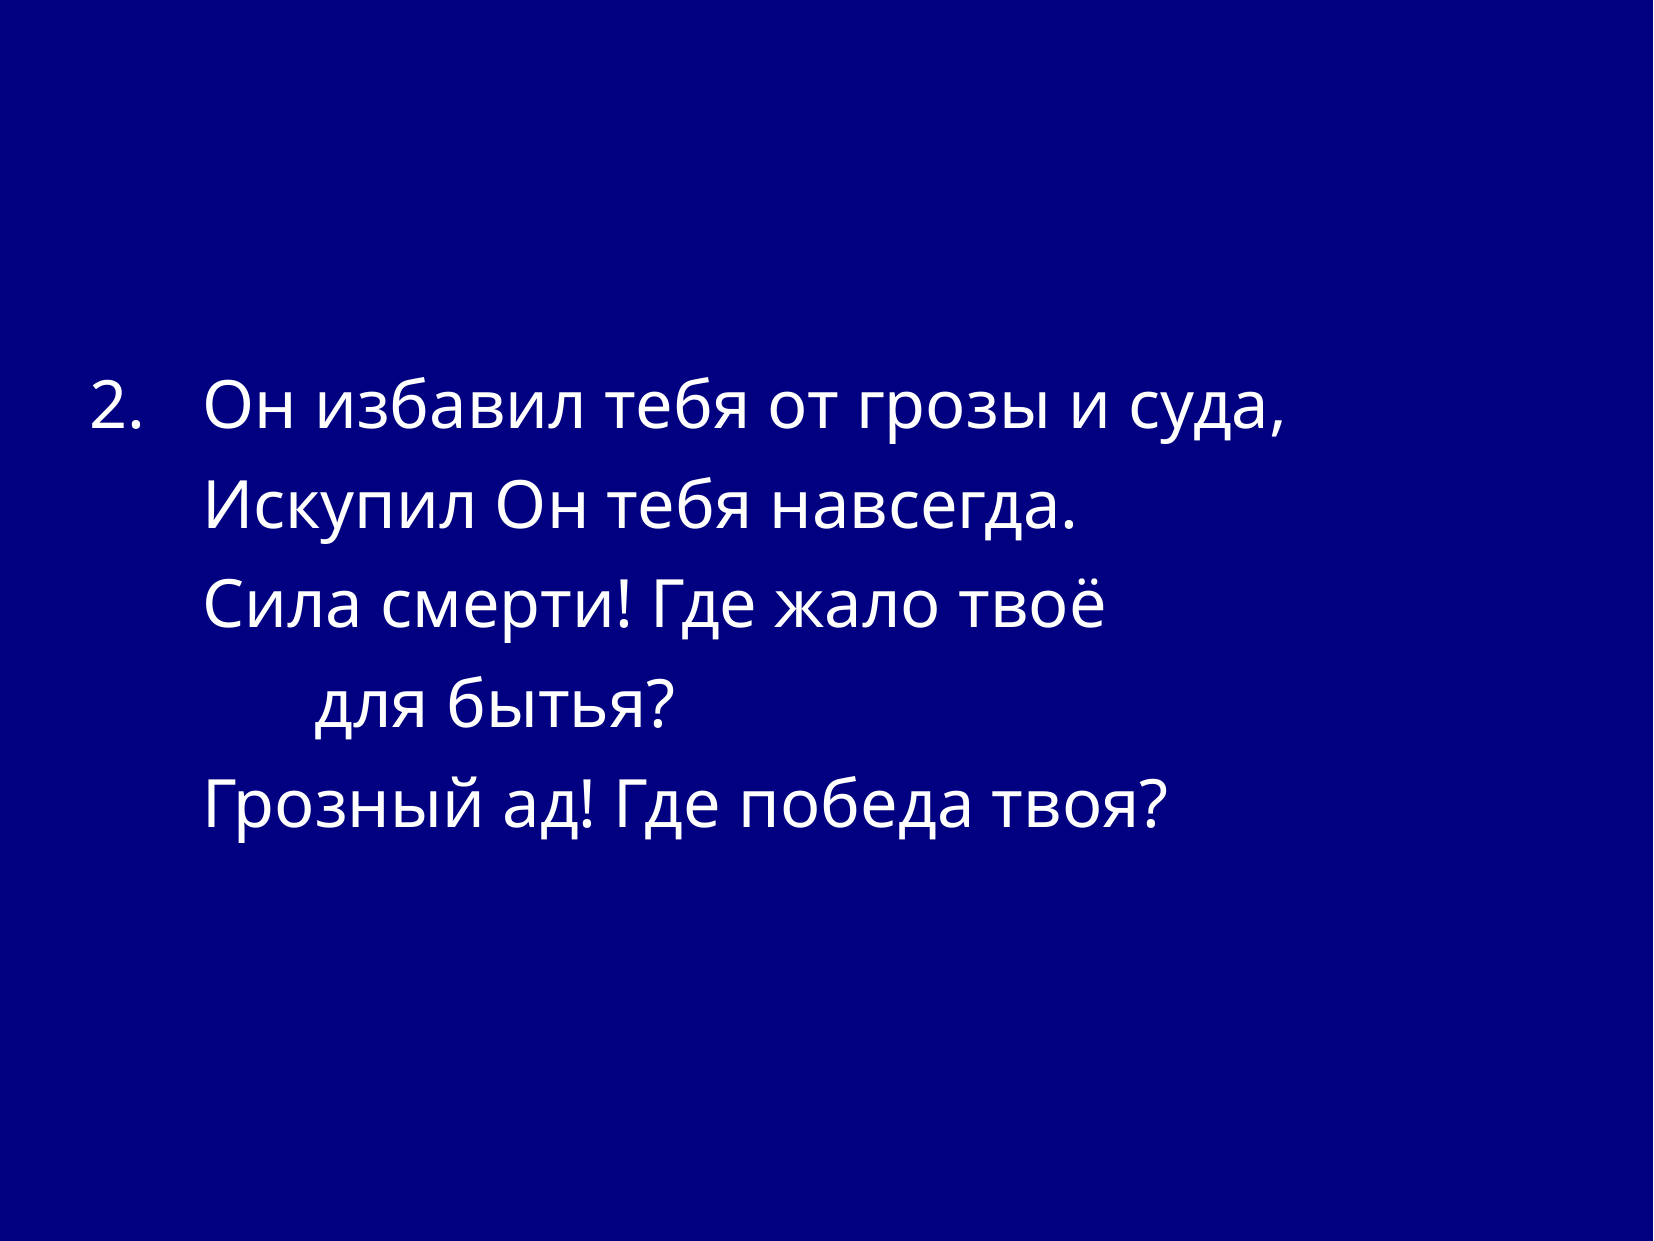

2.	Он избавил тебя от грозы и суда,
	Искупил Он тебя навсегда.
	Сила смерти! Где жало твоё
		для бытья?
	Грозный ад! Где победа твоя?